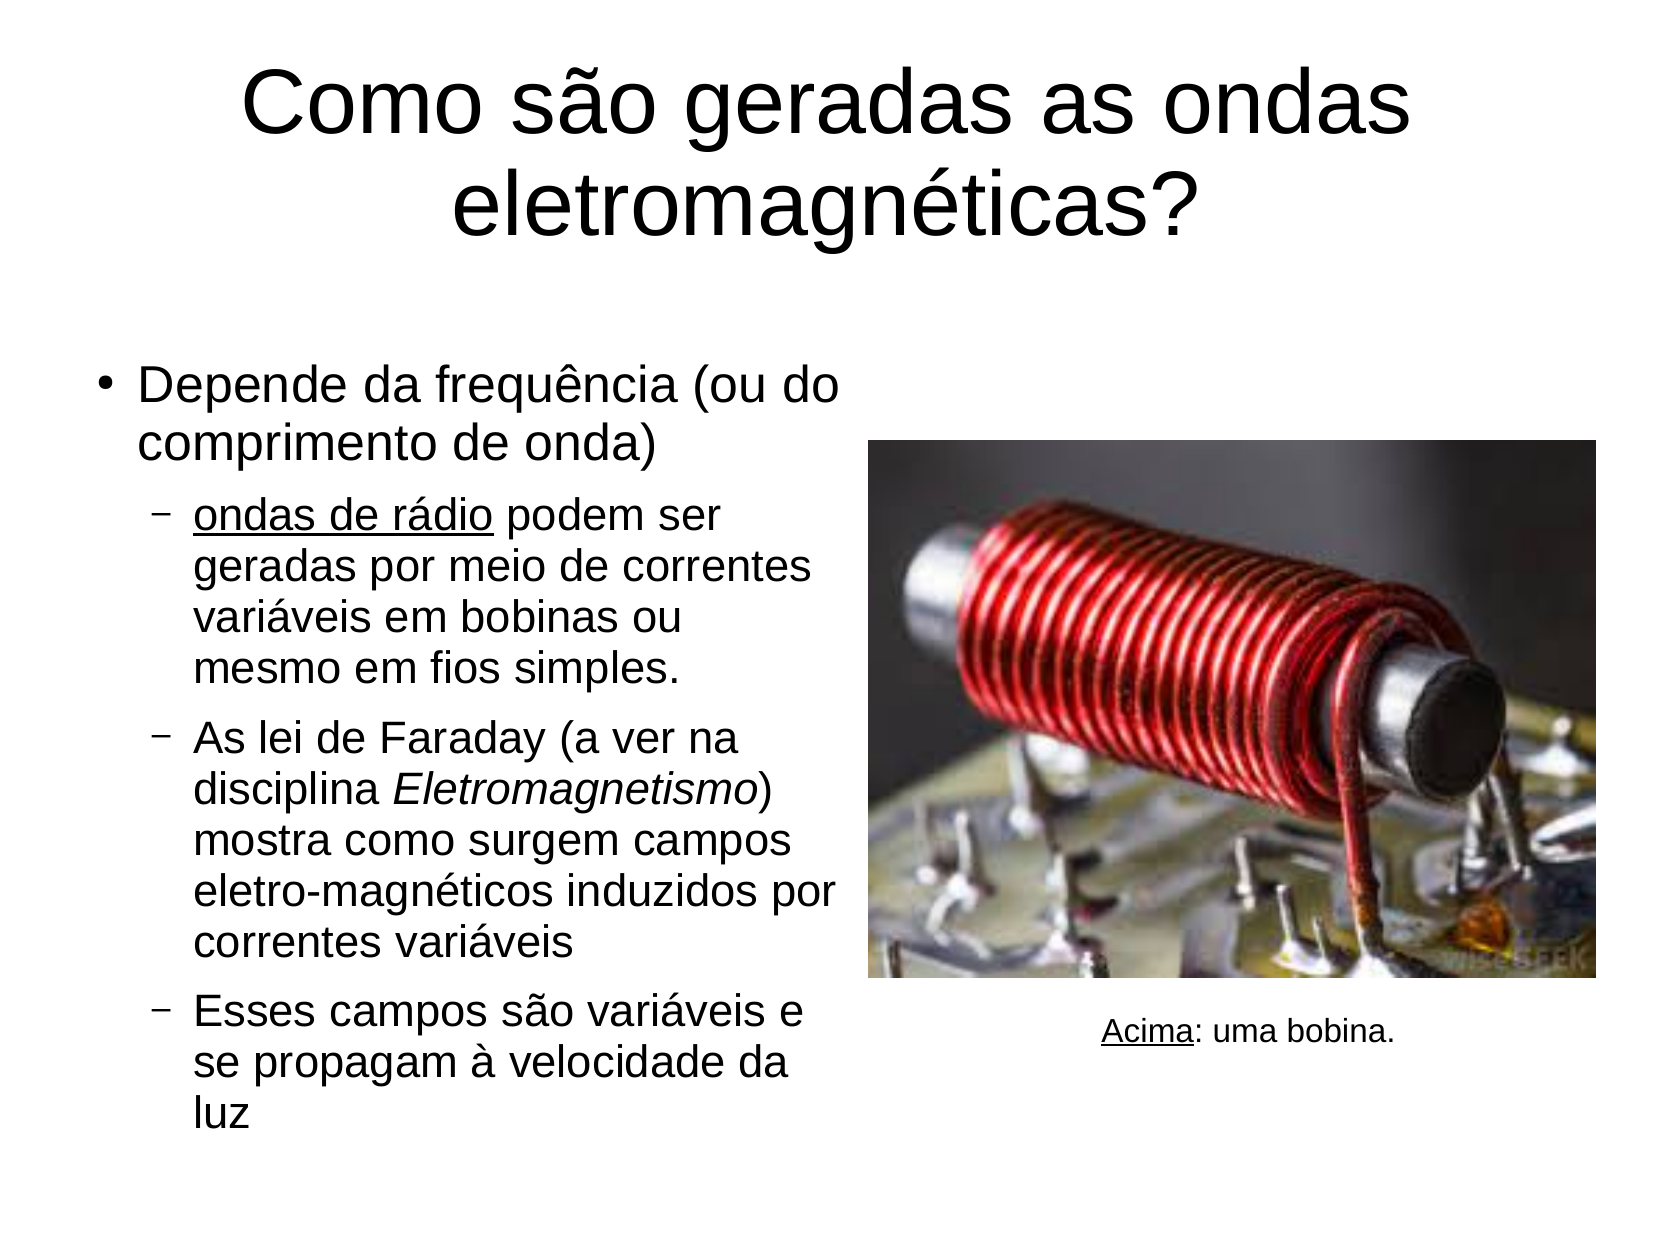

# Como são geradas as ondas eletromagnéticas?
Depende da frequência (ou do comprimento de onda)
ondas de rádio podem ser geradas por meio de correntes variáveis em bobinas ou mesmo em fios simples.
As lei de Faraday (a ver na disciplina Eletromagnetismo) mostra como surgem campos eletro-magnéticos induzidos por correntes variáveis
Esses campos são variáveis e se propagam à velocidade da luz
Acima: uma bobina.